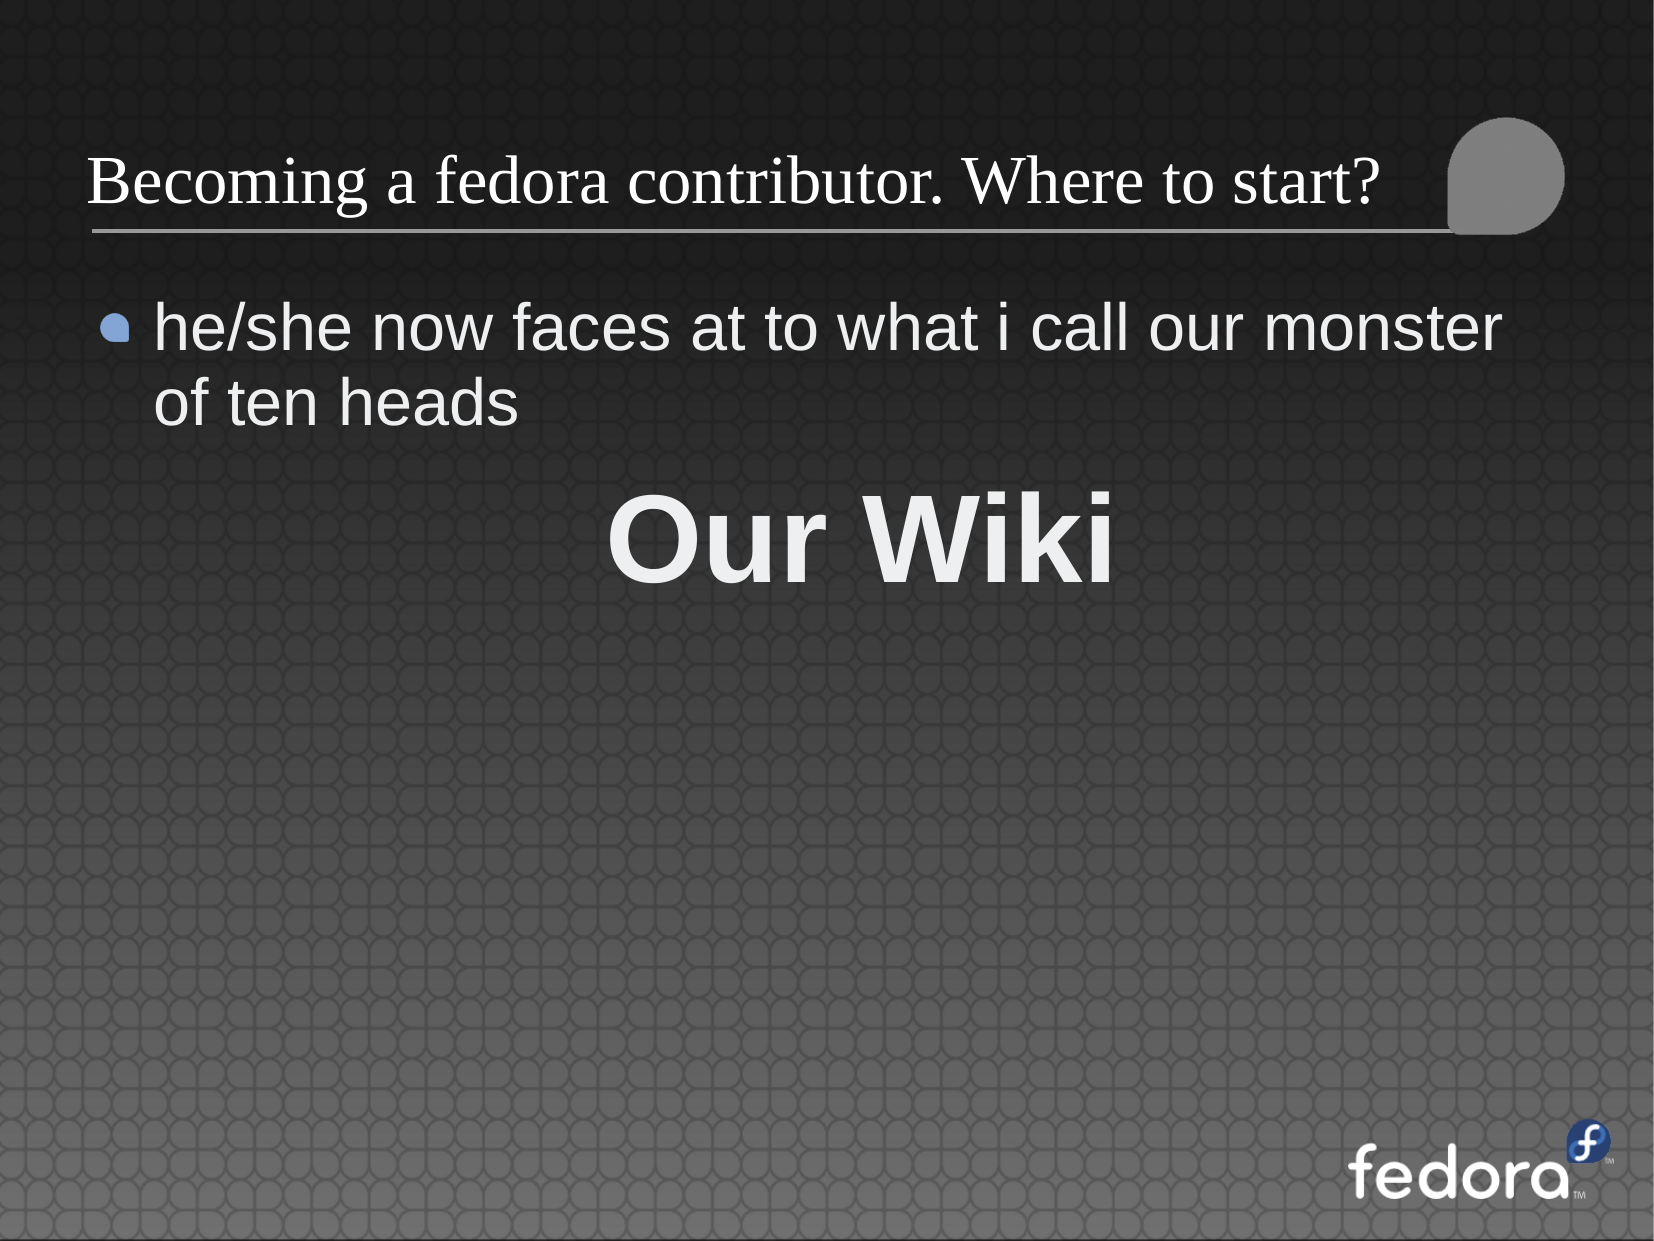

# Becoming a fedora contributor. Where to start?
he/she now faces at to what i call our monster of ten heads
Our Wiki